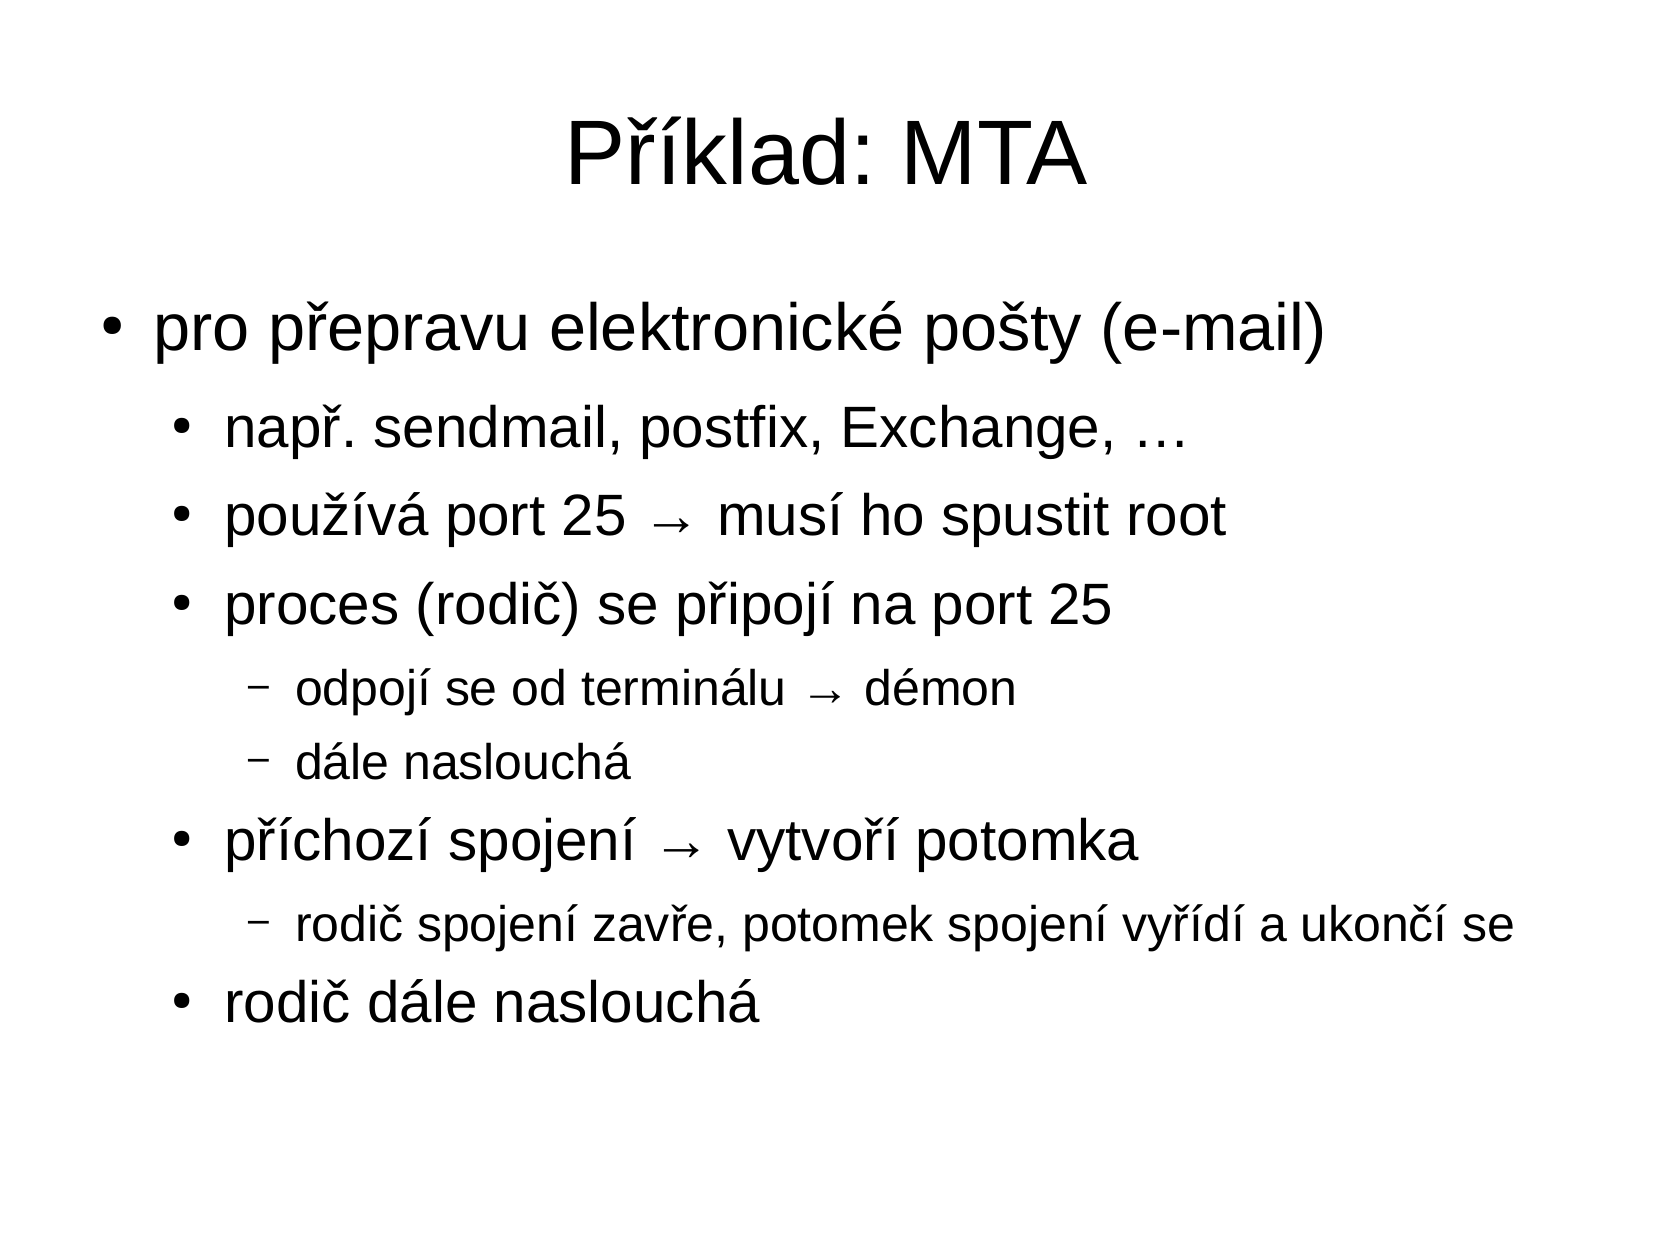

# Příklad: MTA
pro přepravu elektronické pošty (e-mail)
např. sendmail, postfix, Exchange, …
používá port 25 → musí ho spustit root
proces (rodič) se připojí na port 25
odpojí se od terminálu → démon
dále naslouchá
příchozí spojení → vytvoří potomka
rodič spojení zavře, potomek spojení vyřídí a ukončí se
rodič dále naslouchá